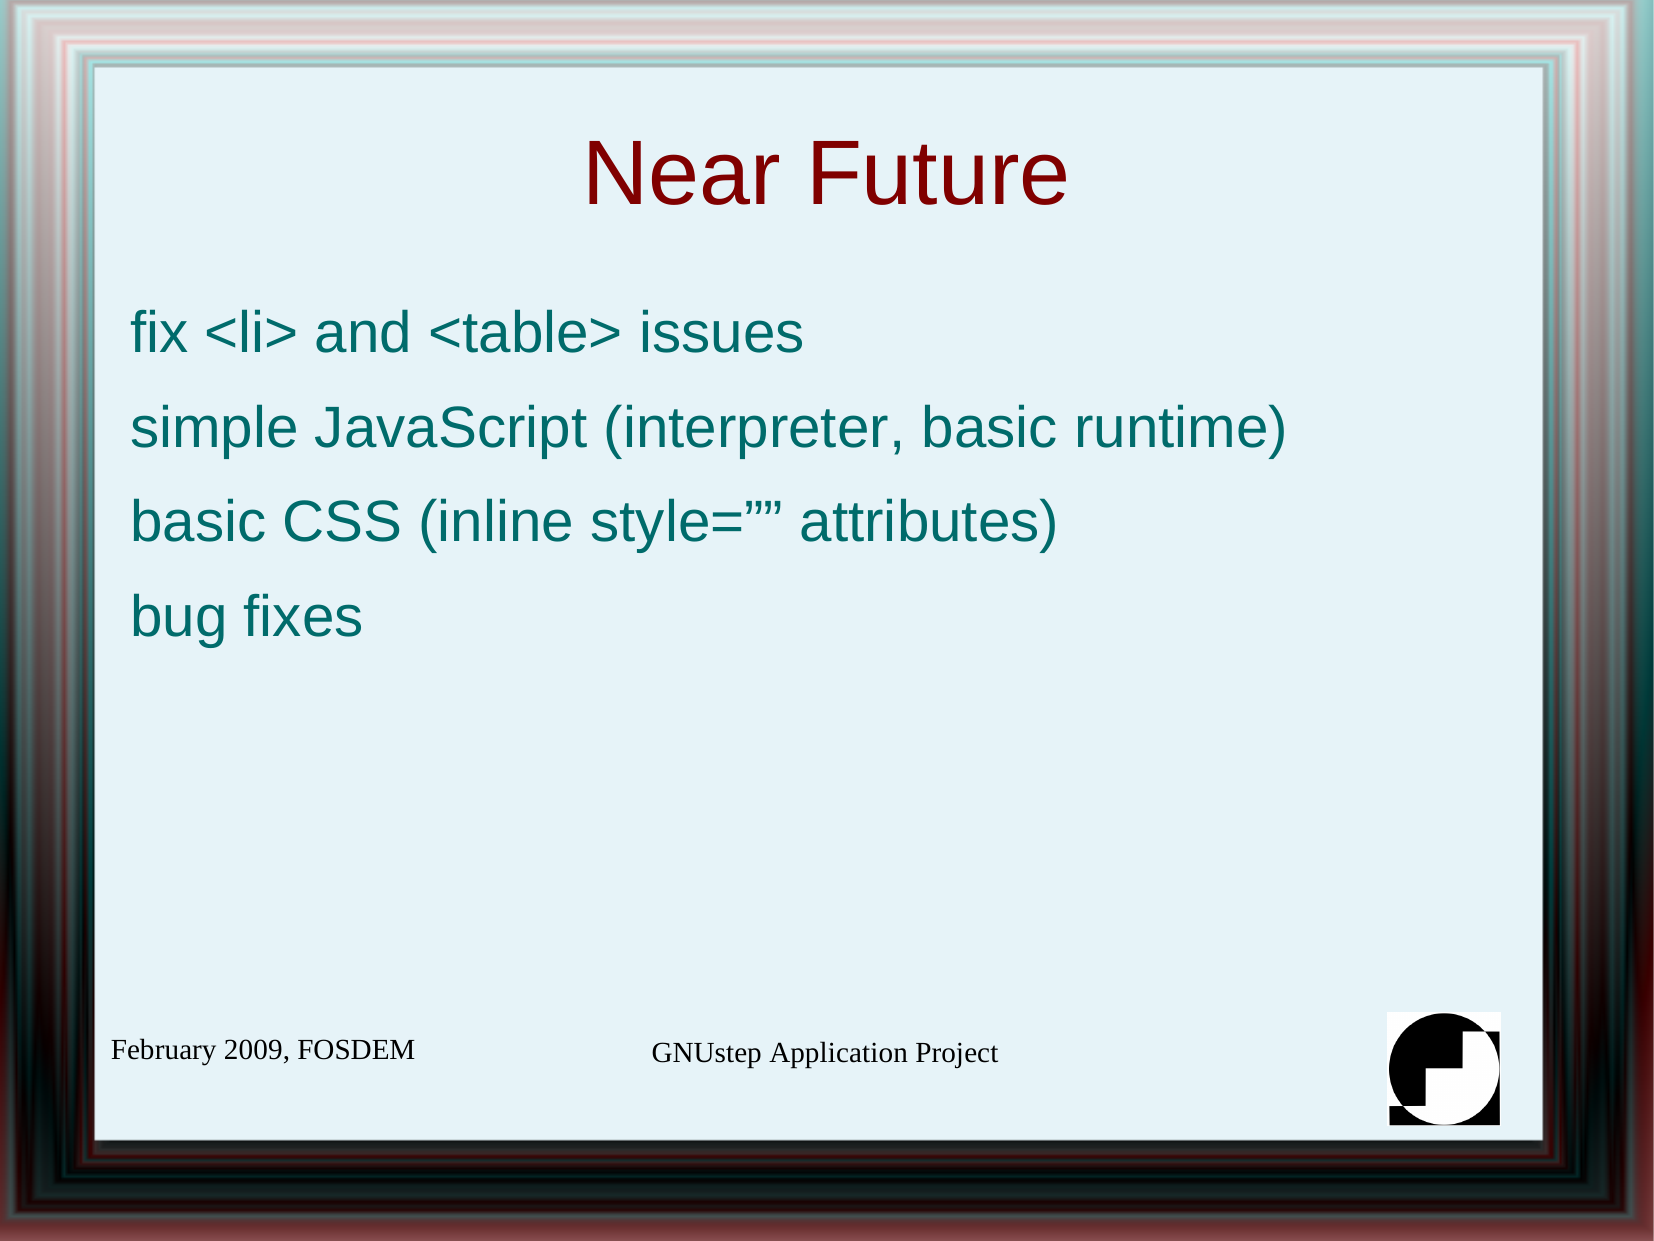

# Near Future
fix <li> and <table> issues
simple JavaScript (interpreter, basic runtime)
basic CSS (inline style=”” attributes)
bug fixes